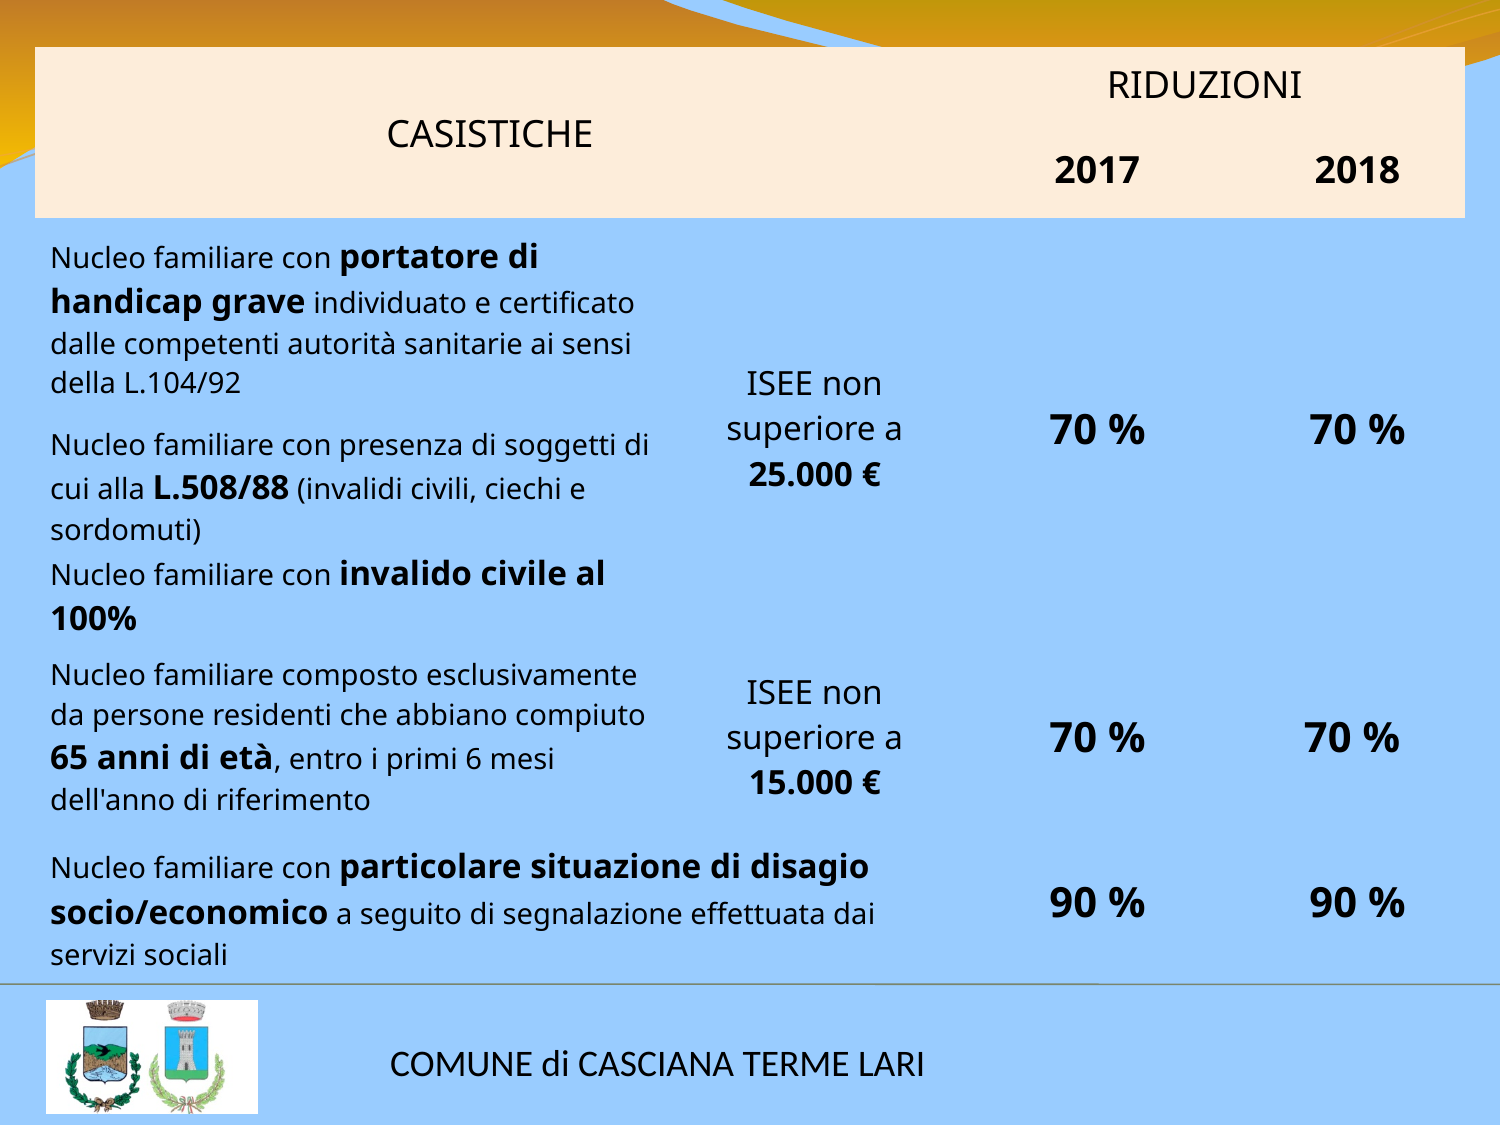

| CASISTICHE | | RIDUZIONI | |
| --- | --- | --- | --- |
| | | 2017 | 2018 |
| Nucleo familiare con portatore di handicap grave individuato e certificato dalle competenti autorità sanitarie ai sensi della L.104/92 | ISEE non superiore a 25.000 € | 70 % | 70 % |
| Nucleo familiare con presenza di soggetti di cui alla L.508/88 (invalidi civili, ciechi e sordomuti) | | | |
| Nucleo familiare con invalido civile al 100% | | | |
| Nucleo familiare composto esclusivamente da persone residenti che abbiano compiuto 65 anni di età, entro i primi 6 mesi dell'anno di riferimento | ISEE non superiore a 15.000 € | 70 % | 70 % |
| Nucleo familiare con particolare situazione di disagio socio/economico a seguito di segnalazione effettuata dai servizi sociali | | 90 % | 90 % |
COMUNE di CASCIANA TERME LARI